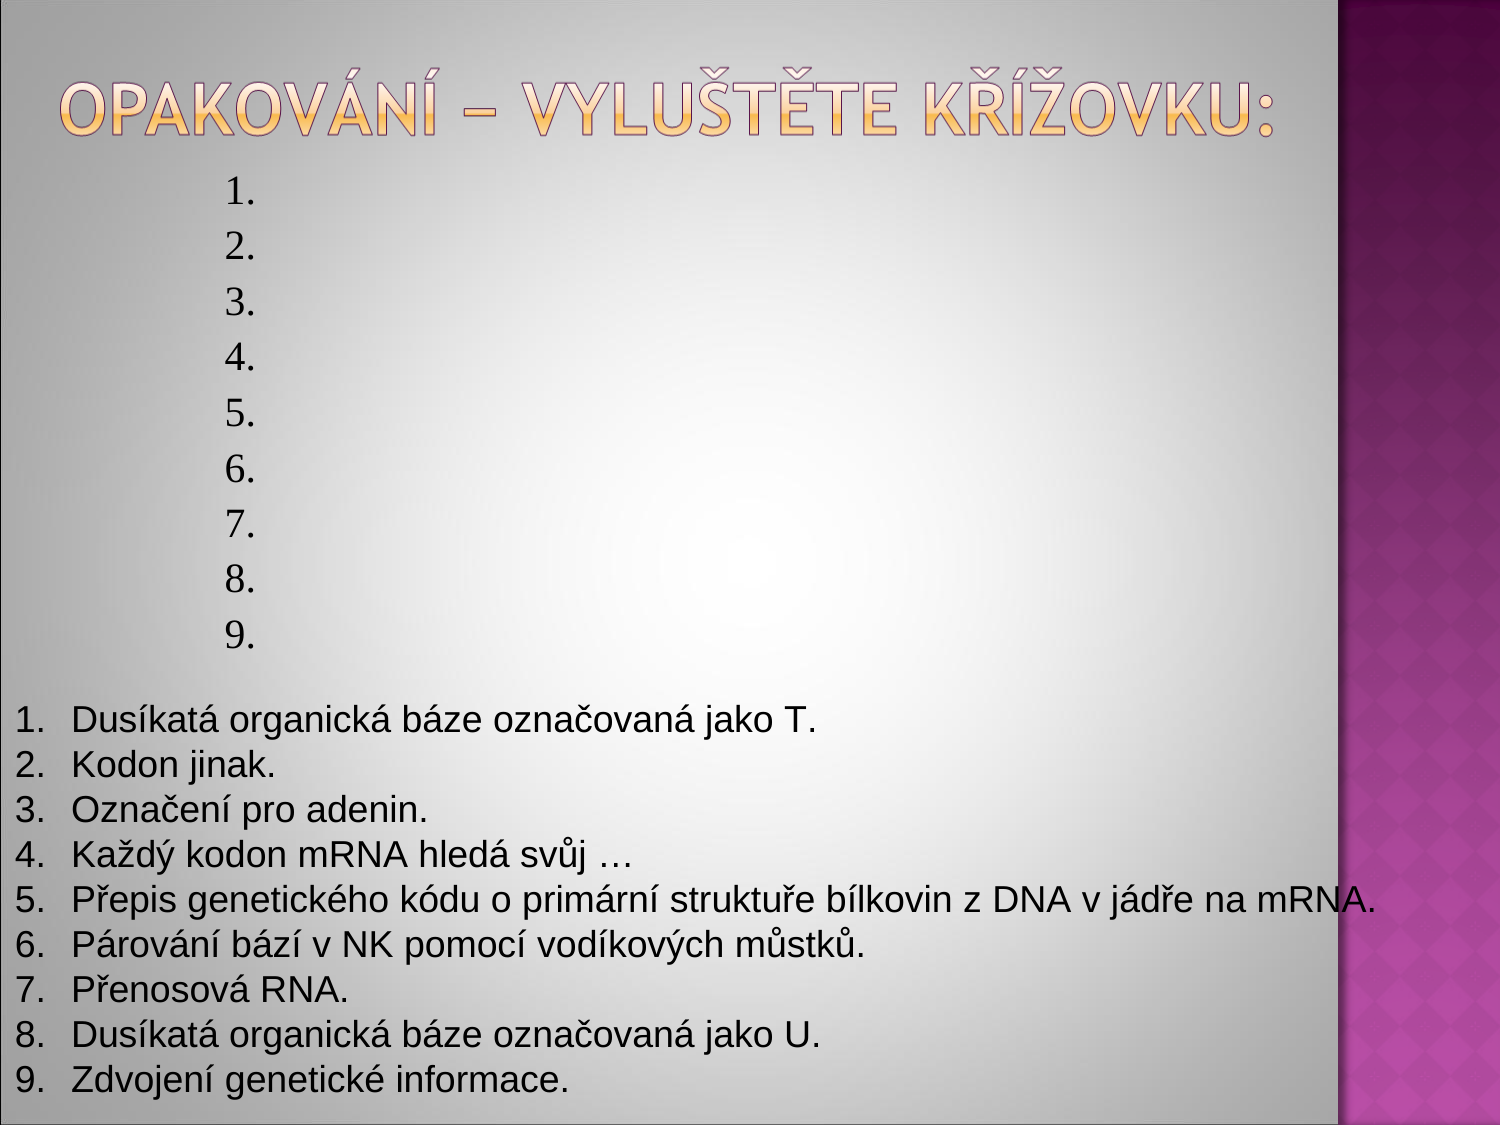

| 1. | | | | | | | | | | | | | | | | |
| --- | --- | --- | --- | --- | --- | --- | --- | --- | --- | --- | --- | --- | --- | --- | --- | --- |
| 2. | | | | | | | | | | | | | | | | |
| 3. | | | | | | | | | | | | | | | | |
| 4. | | | | | | | | | | | | | | | | |
| 5. | | | | | | | | | | | | | | | | |
| 6. | | | | | | | | | | | | | | | | |
| 7. | | | | | | | | | | | | | | | | |
| 8. | | | | | | | | | | | | | | | | |
| 9. | | | | | | | | | | | | | | | | |
Dusíkatá organická báze označovaná jako T.
Kodon jinak.
Označení pro adenin.
Každý kodon mRNA hledá svůj …
Přepis genetického kódu o primární struktuře bílkovin z DNA v jádře na mRNA.
Párování bází v NK pomocí vodíkových můstků.
Přenosová RNA.
Dusíkatá organická báze označovaná jako U.
Zdvojení genetické informace.